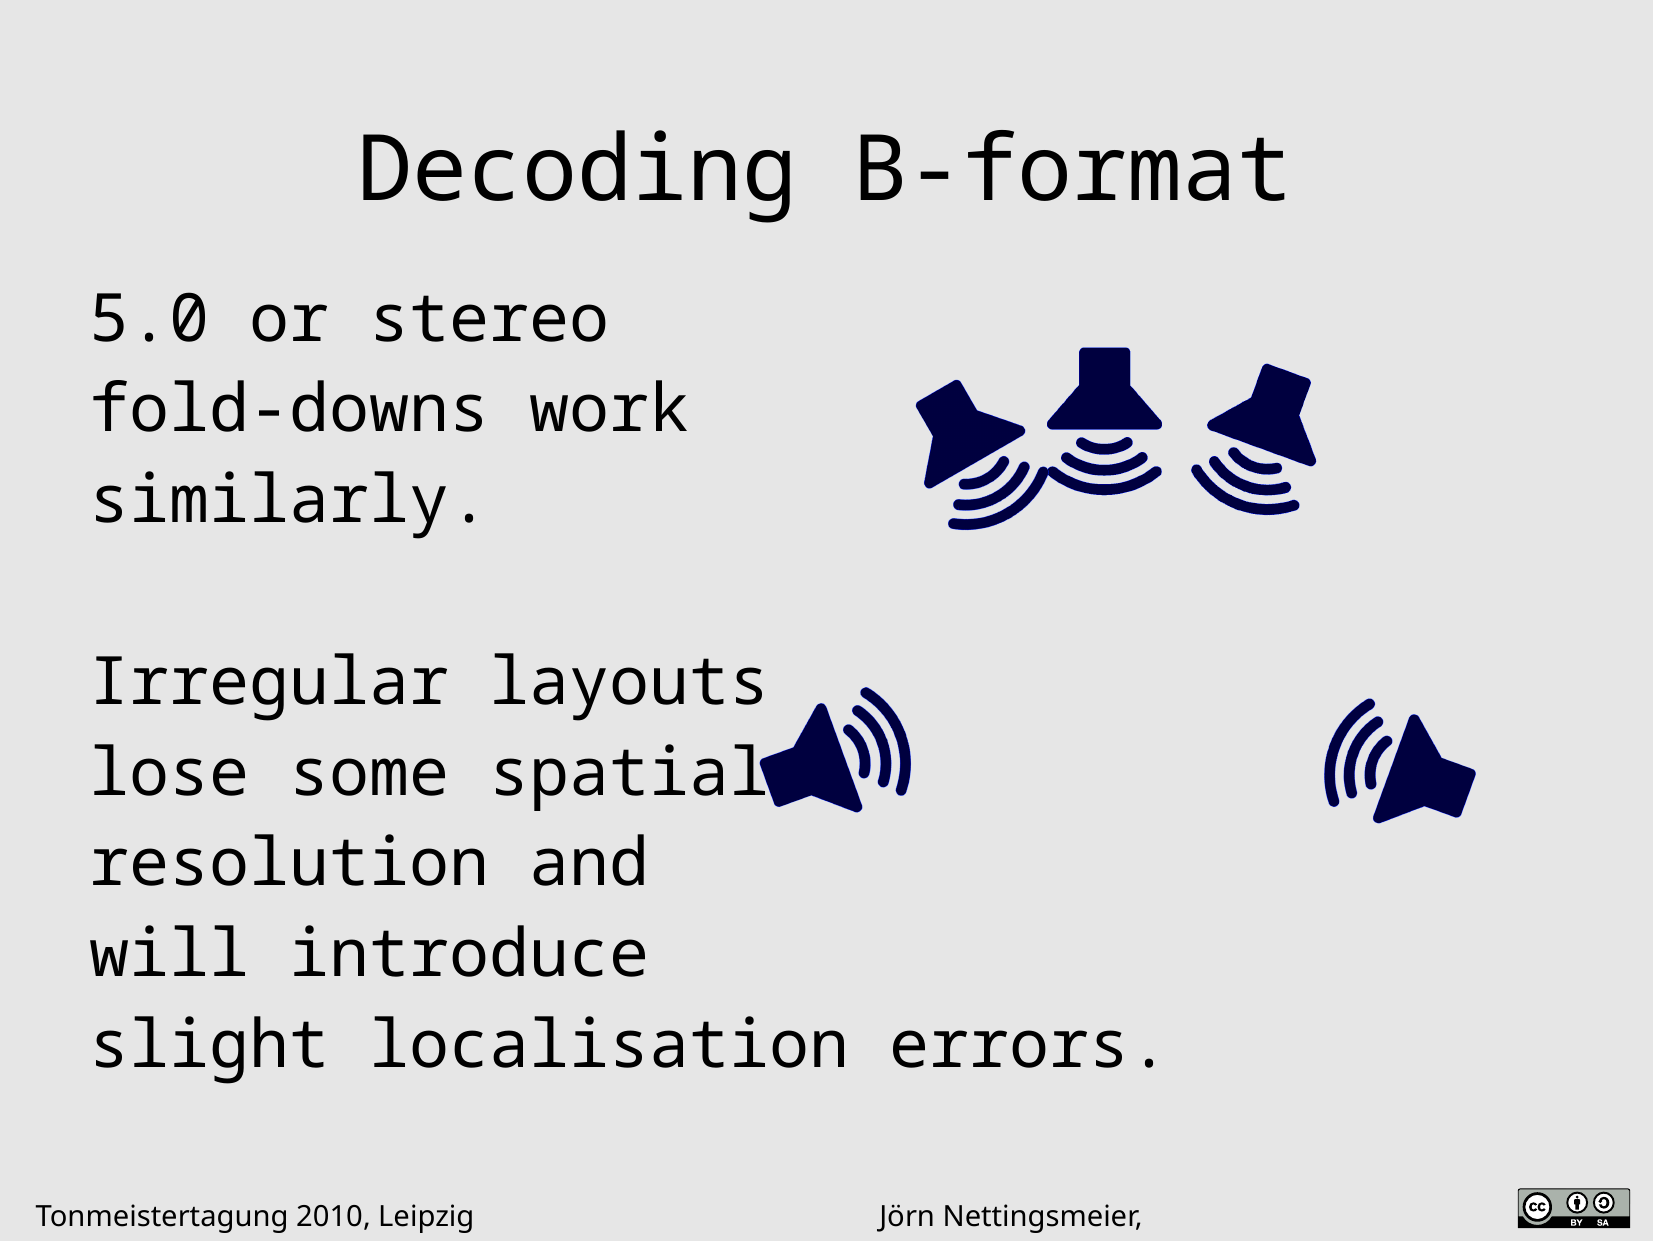

# Decoding B-format
5.0 or stereo
fold-downs work
similarly.
Irregular layouts
lose some spatial
resolution and
will introduce
slight localisation errors.